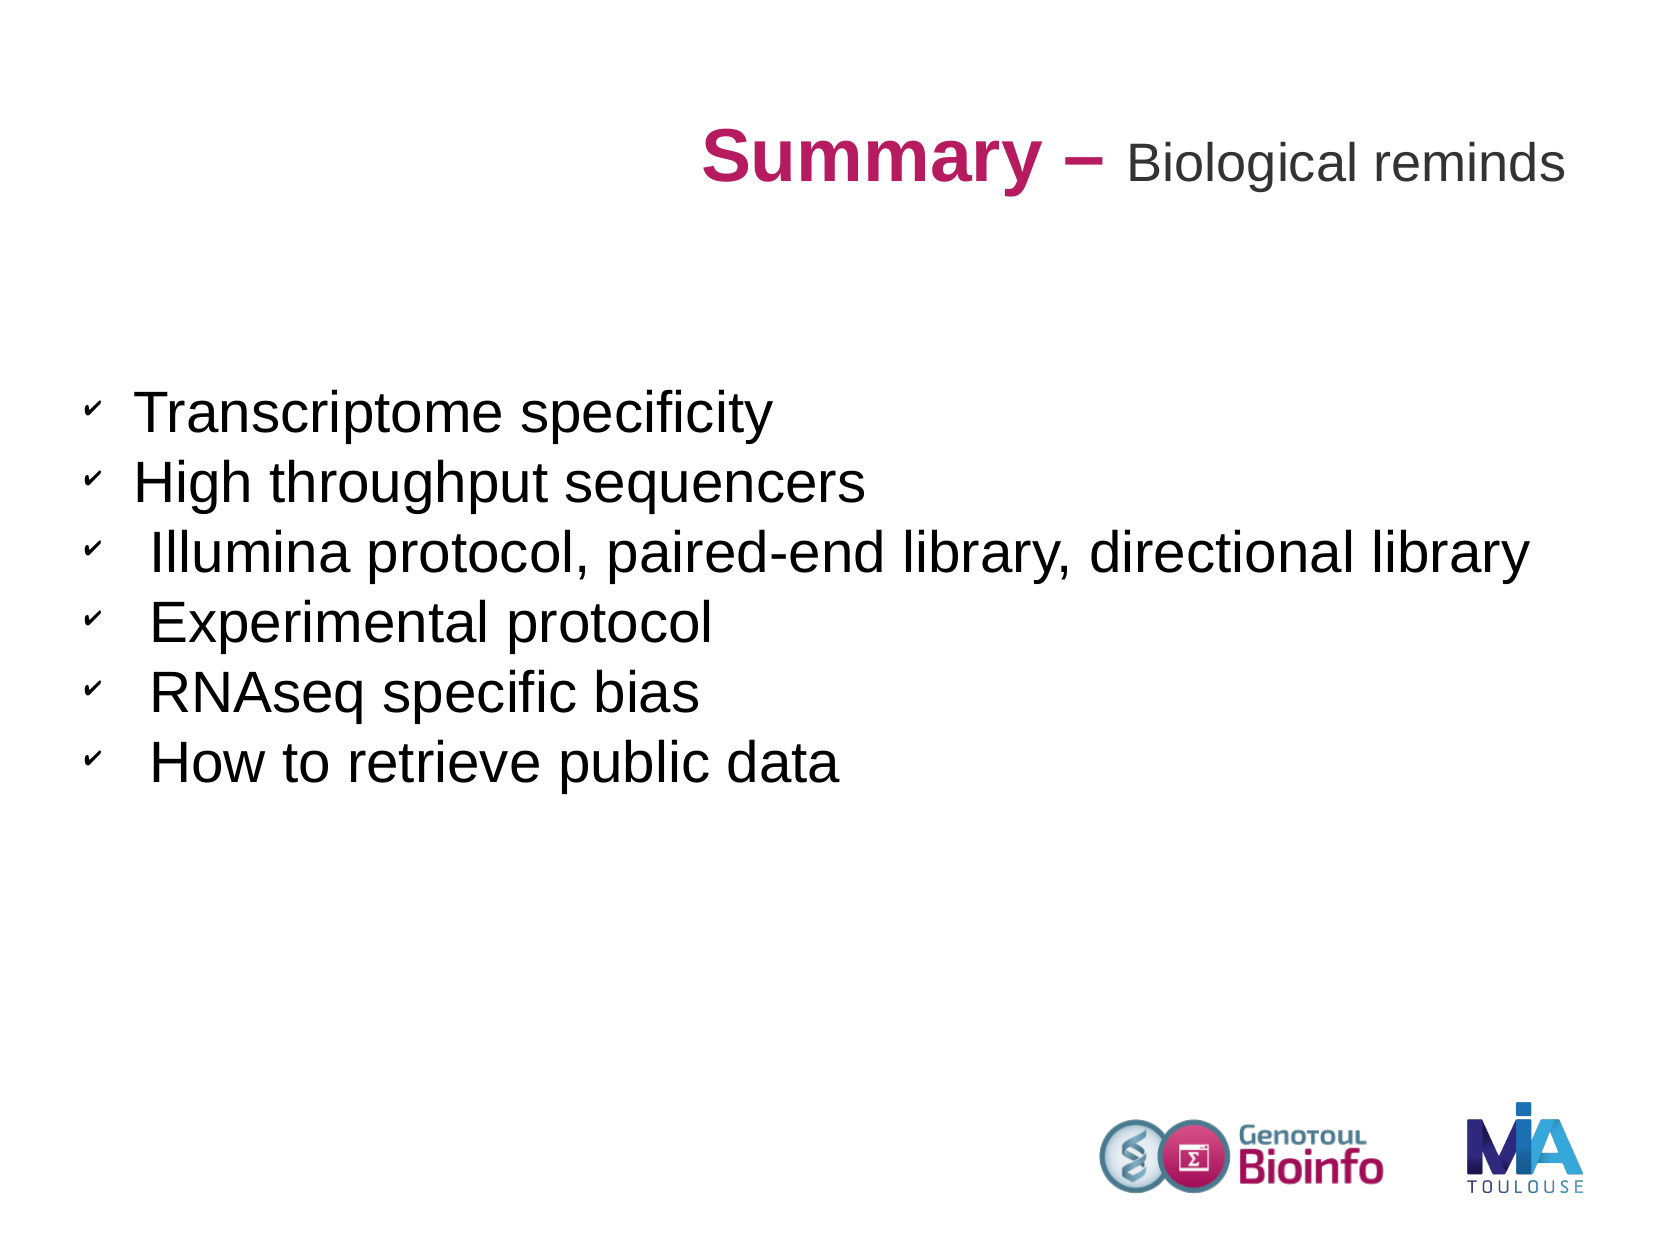

Summary – Biological reminds
Transcriptome specificity
High throughput sequencers
 Illumina protocol, paired-end library, directional library
 Experimental protocol
 RNAseq specific bias
 How to retrieve public data